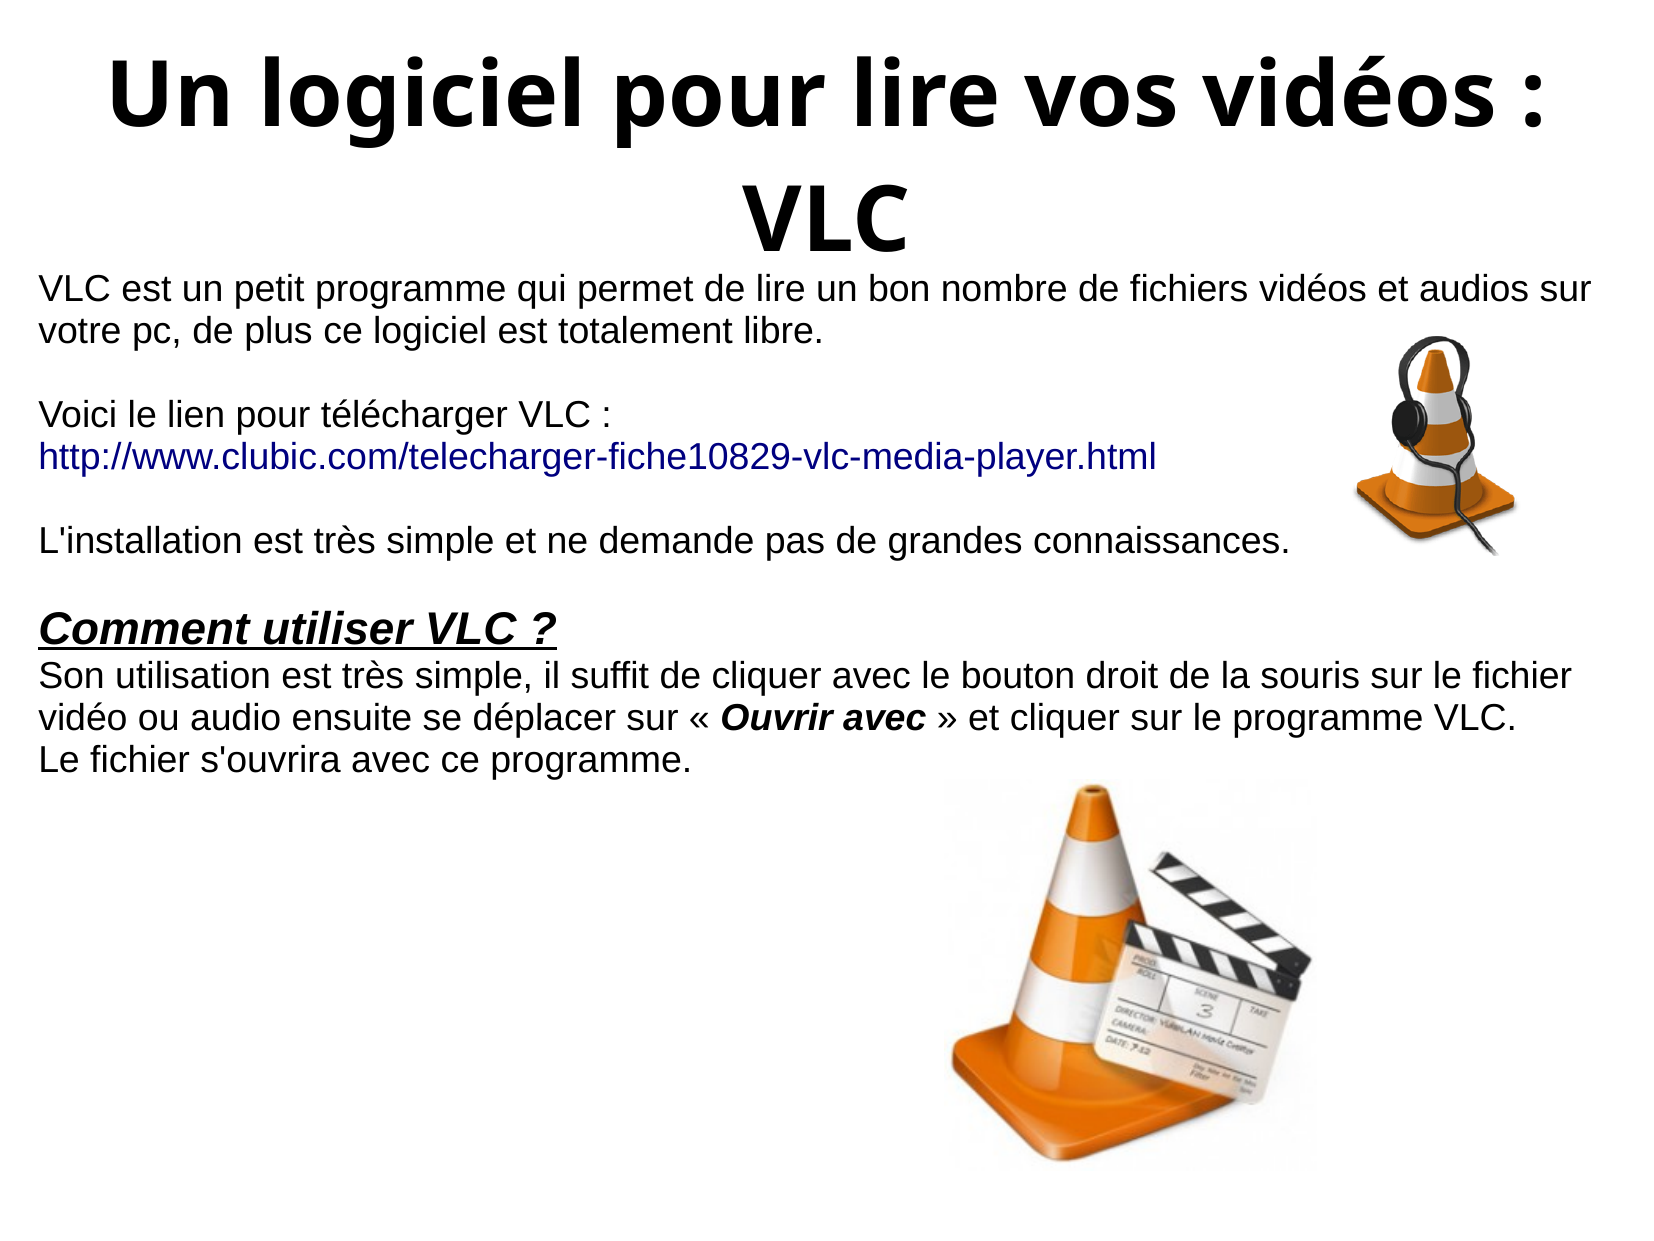

# Un logiciel pour lire vos vidéos : VLC
VLC est un petit programme qui permet de lire un bon nombre de fichiers vidéos et audios sur votre pc, de plus ce logiciel est totalement libre.
Voici le lien pour télécharger VLC : http://www.clubic.com/telecharger-fiche10829-vlc-media-player.html
L'installation est très simple et ne demande pas de grandes connaissances.
Comment utiliser VLC ?
Son utilisation est très simple, il suffit de cliquer avec le bouton droit de la souris sur le fichier vidéo ou audio ensuite se déplacer sur « Ouvrir avec » et cliquer sur le programme VLC.
Le fichier s'ouvrira avec ce programme.